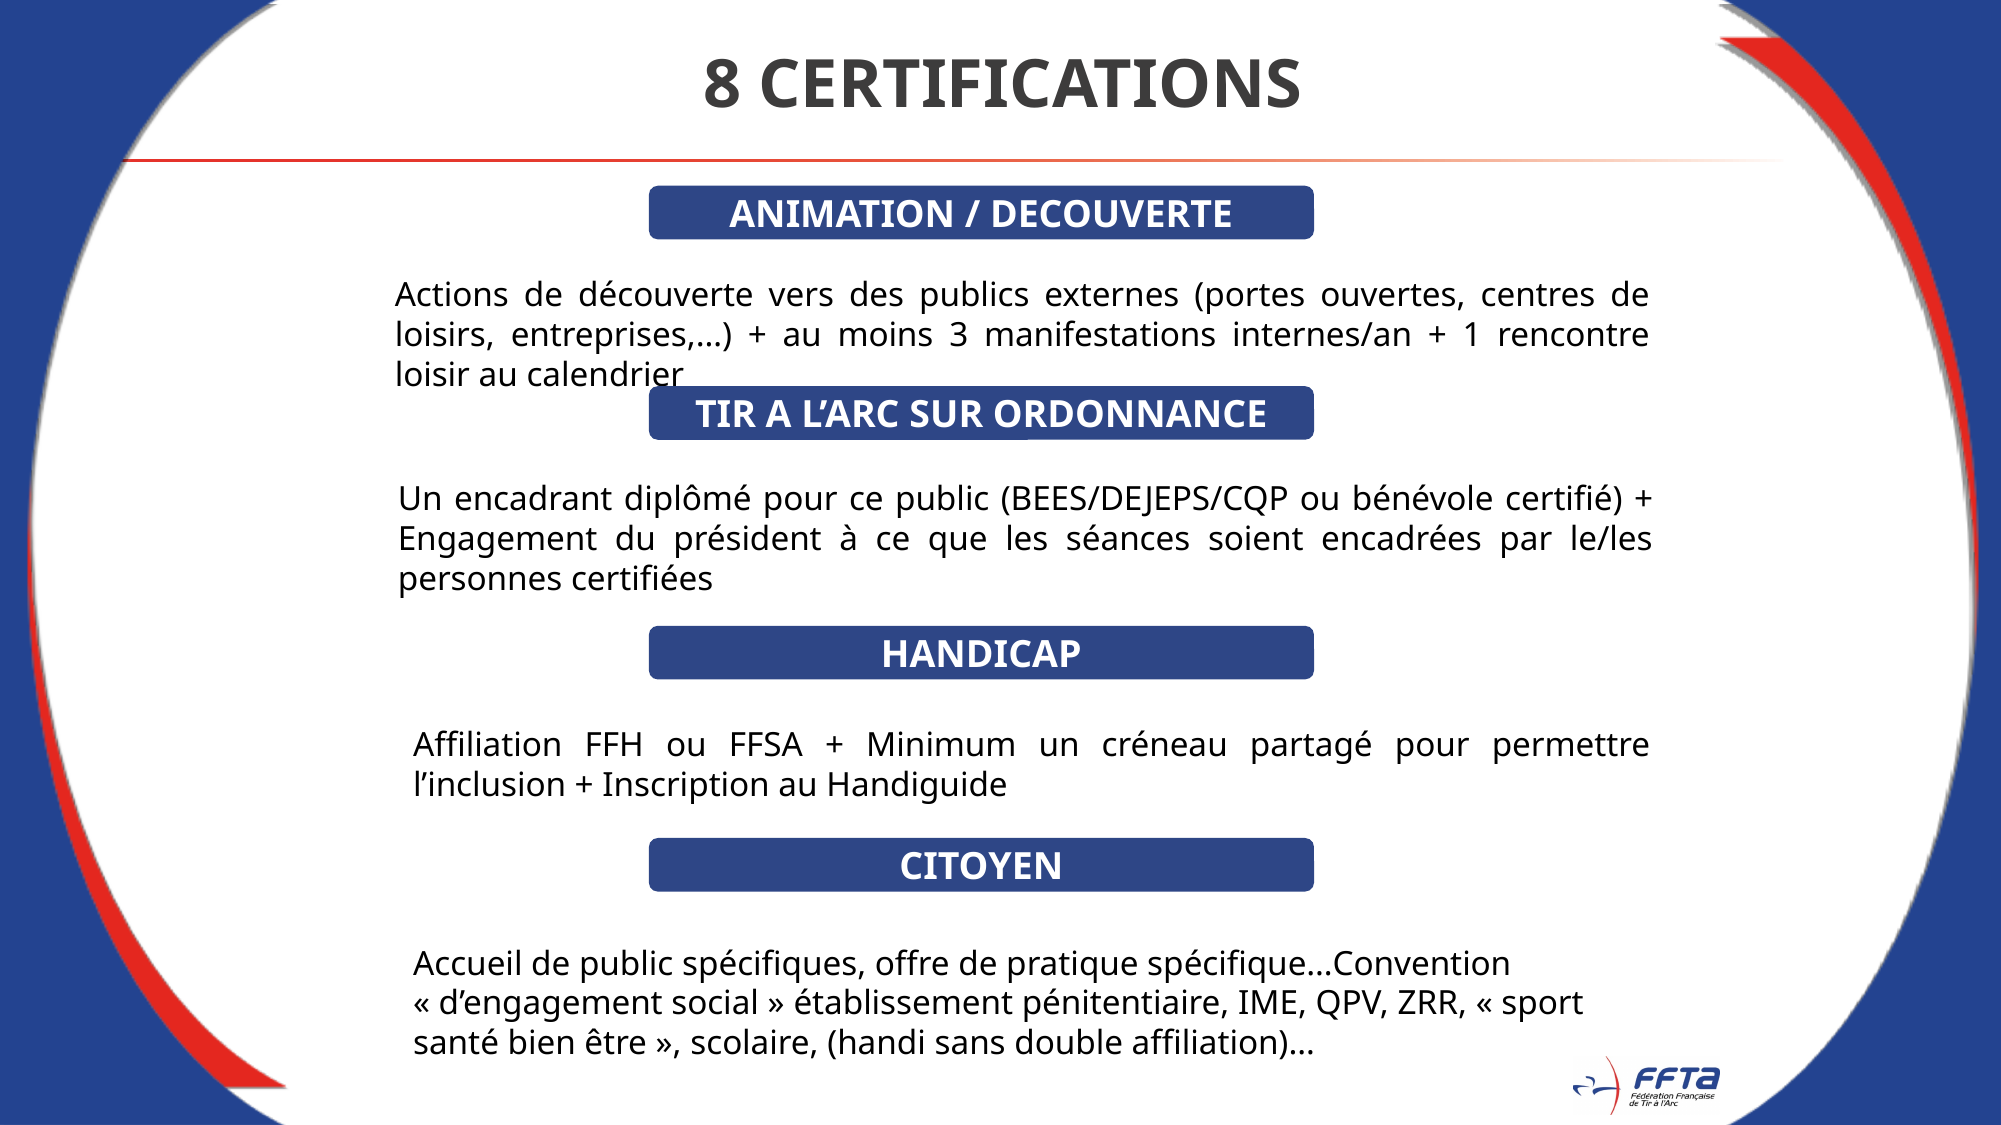

8 Certifications
ANIMATION / DECOUVERTE
Actions de découverte vers des publics externes (portes ouvertes, centres de loisirs, entreprises,…) + au moins 3 manifestations internes/an + 1 rencontre loisir au calendrier
TIR A L’ARC SUR ORDONNANCE
Un encadrant diplômé pour ce public (BEES/DEJEPS/CQP ou bénévole certifié) + Engagement du président à ce que les séances soient encadrées par le/les personnes certifiées
HANDICAP
Affiliation FFH ou FFSA + Minimum un créneau partagé pour permettre l’inclusion + Inscription au Handiguide
CITOYEN
Accueil de public spécifiques, offre de pratique spécifique…Convention « d’engagement social » établissement pénitentiaire, IME, QPV, ZRR, « sport santé bien être », scolaire, (handi sans double affiliation)…